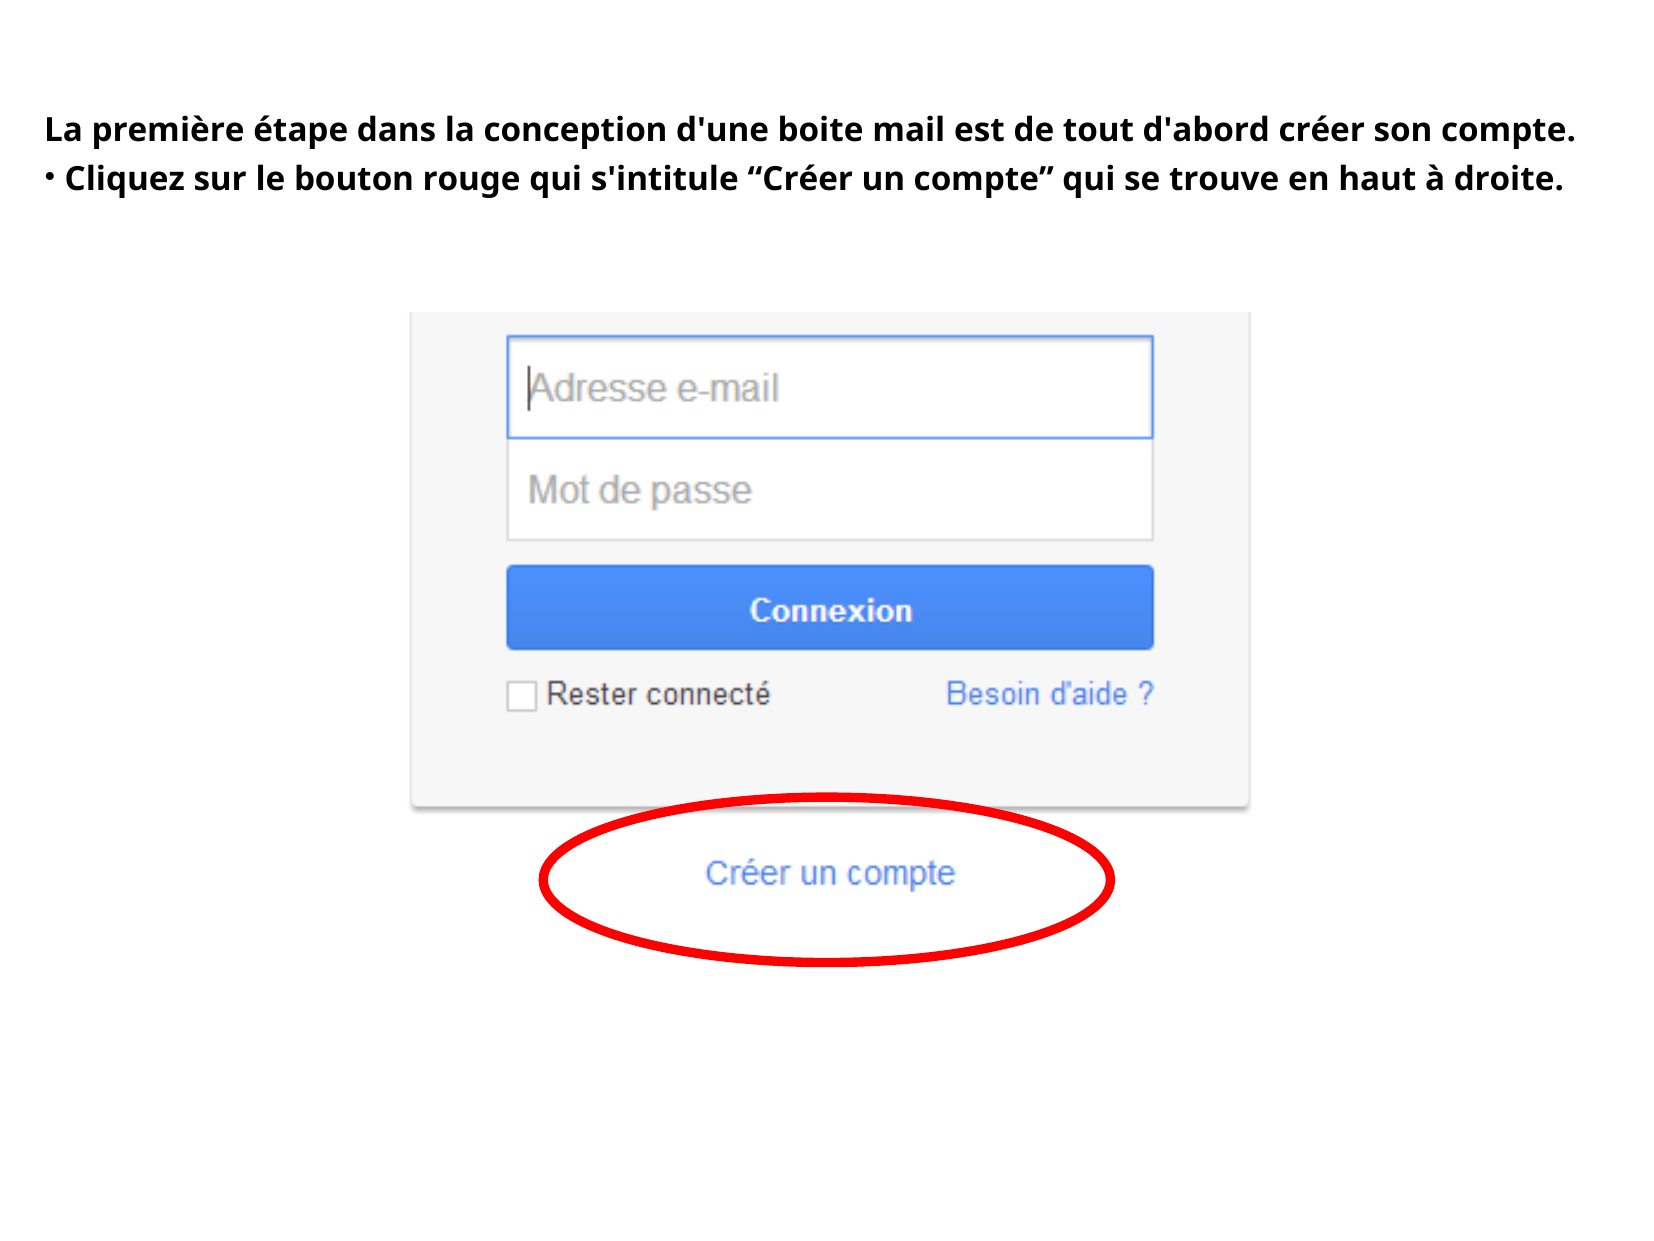

La première étape dans la conception d'une boite mail est de tout d'abord créer son compte.
 Cliquez sur le bouton rouge qui s'intitule “Créer un compte” qui se trouve en haut à droite.